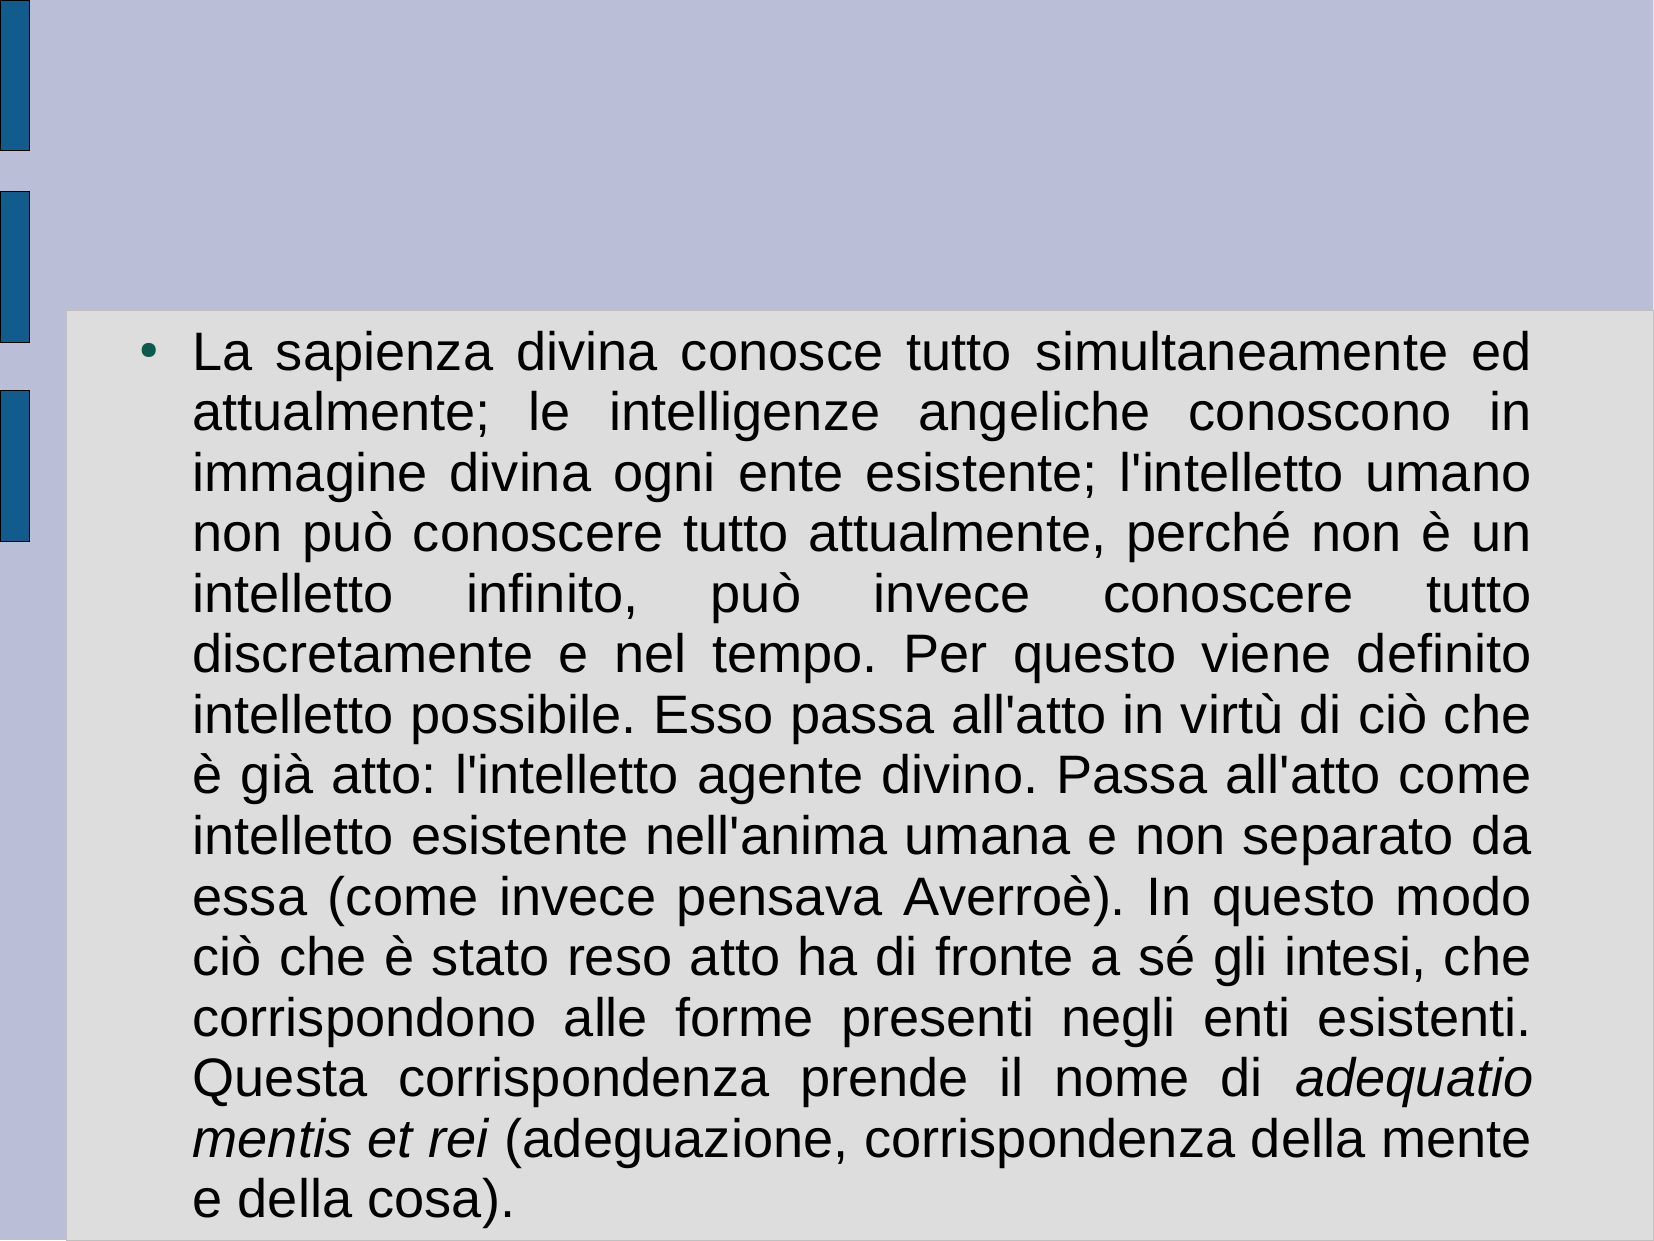

#
La sapienza divina conosce tutto simultaneamente ed attualmente; le intelligenze angeliche conoscono in immagine divina ogni ente esistente; l'intelletto umano non può conoscere tutto attualmente, perché non è un intelletto infinito, può invece conoscere tutto discretamente e nel tempo. Per questo viene definito intelletto possibile. Esso passa all'atto in virtù di ciò che è già atto: l'intelletto agente divino. Passa all'atto come intelletto esistente nell'anima umana e non separato da essa (come invece pensava Averroè). In questo modo ciò che è stato reso atto ha di fronte a sé gli intesi, che corrispondono alle forme presenti negli enti esistenti. Questa corrispondenza prende il nome di adequatio mentis et rei (adeguazione, corrispondenza della mente e della cosa).